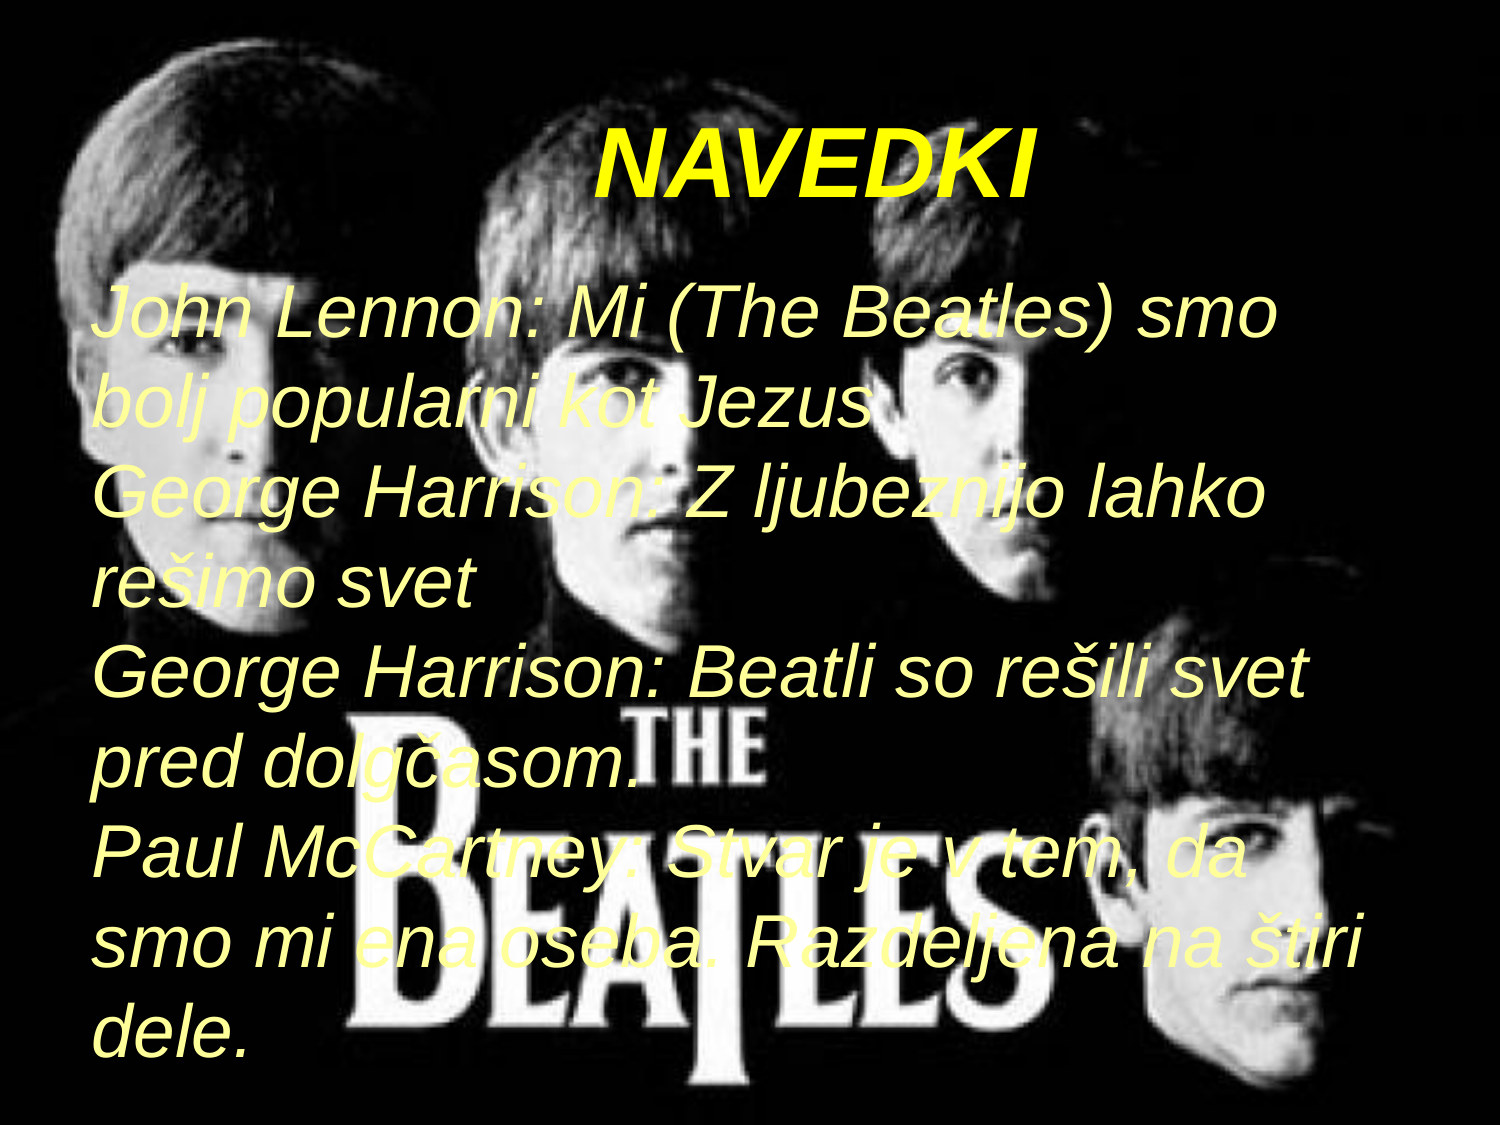

#
NAVEDKI
John Lennon: Mi (The Beatles) smo bolj popularni kot Jezus
George Harrison: Z ljubeznijo lahko rešimo svet
George Harrison: Beatli so rešili svet pred dolgčasom.
Paul McCartney: Stvar je v tem, da smo mi ena oseba. Razdeljena na štiri dele.